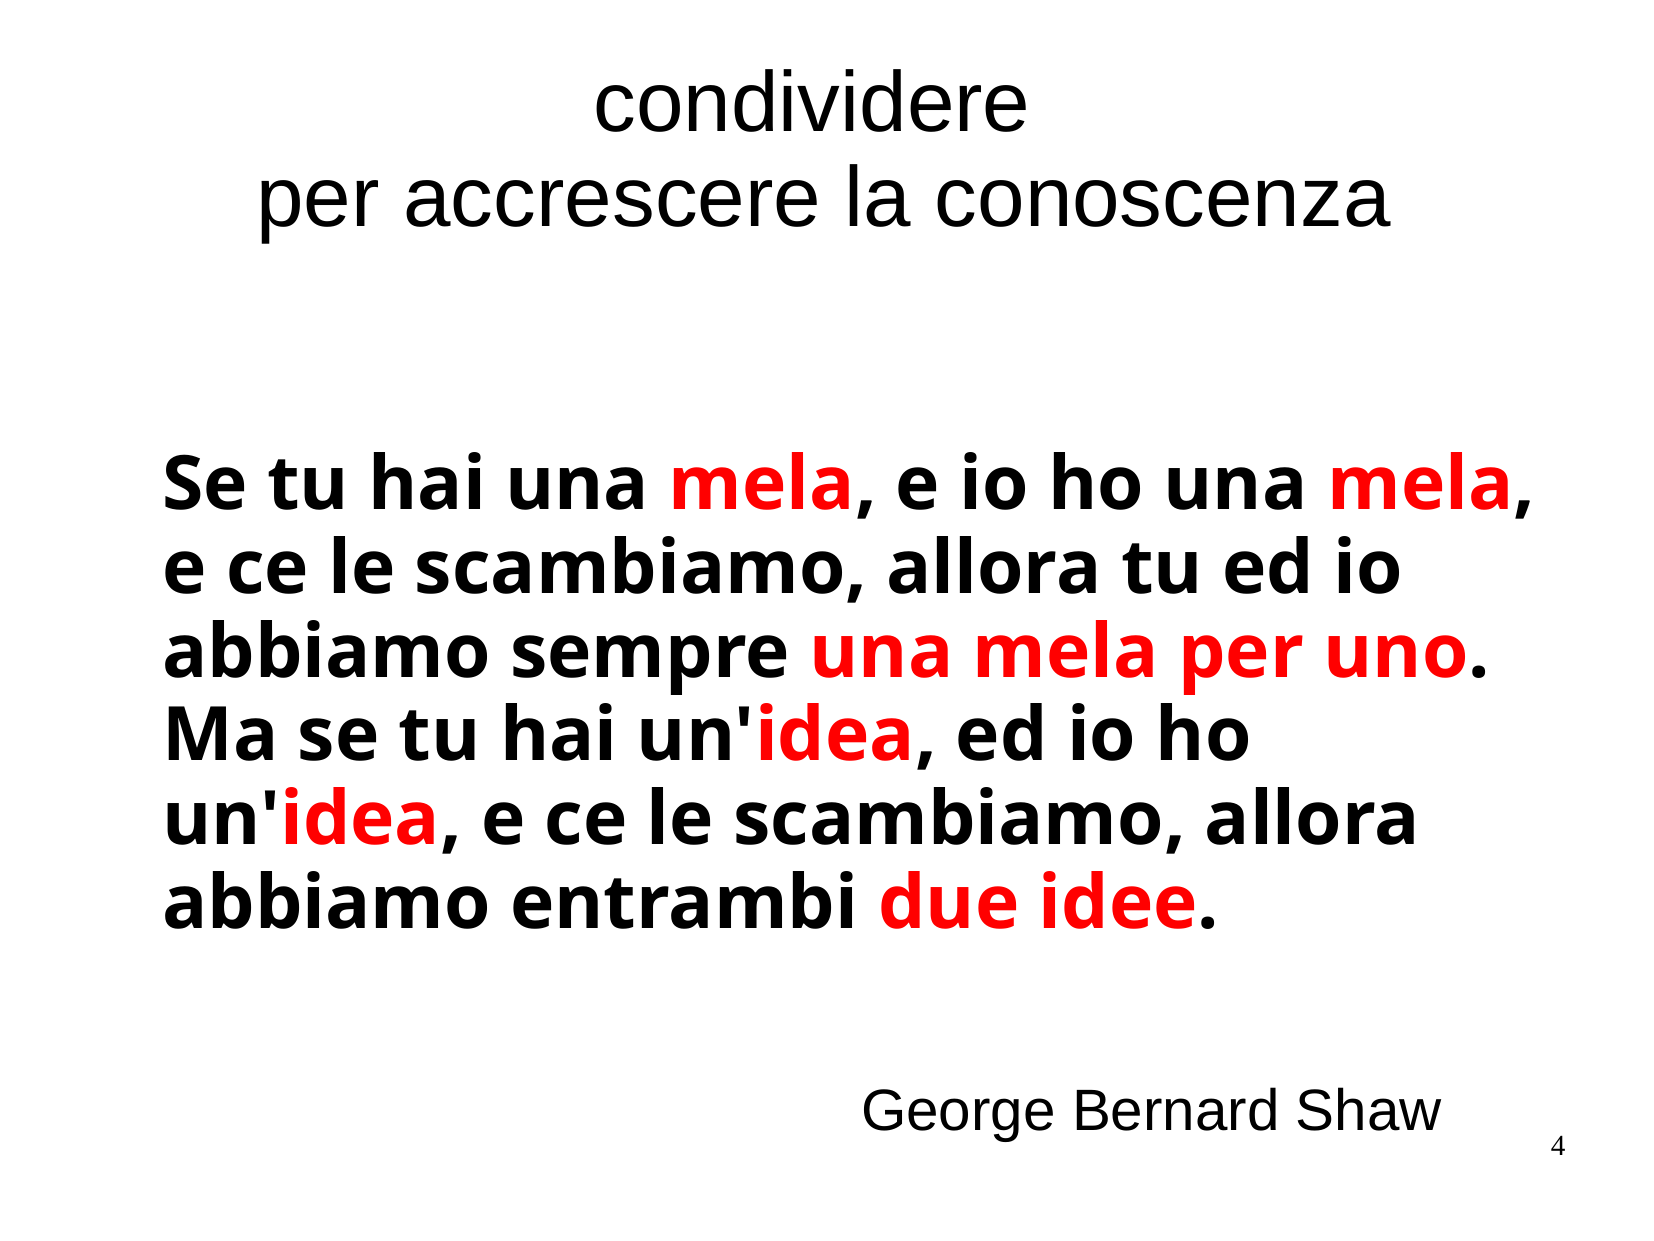

# condividere per accrescere la conoscenza
Se tu hai una mela, e io ho una mela, e ce le scambiamo, allora tu ed io abbiamo sempre una mela per uno. Ma se tu hai un'idea, ed io ho un'idea, e ce le scambiamo, allora abbiamo entrambi due idee.
 George Bernard Shaw
4